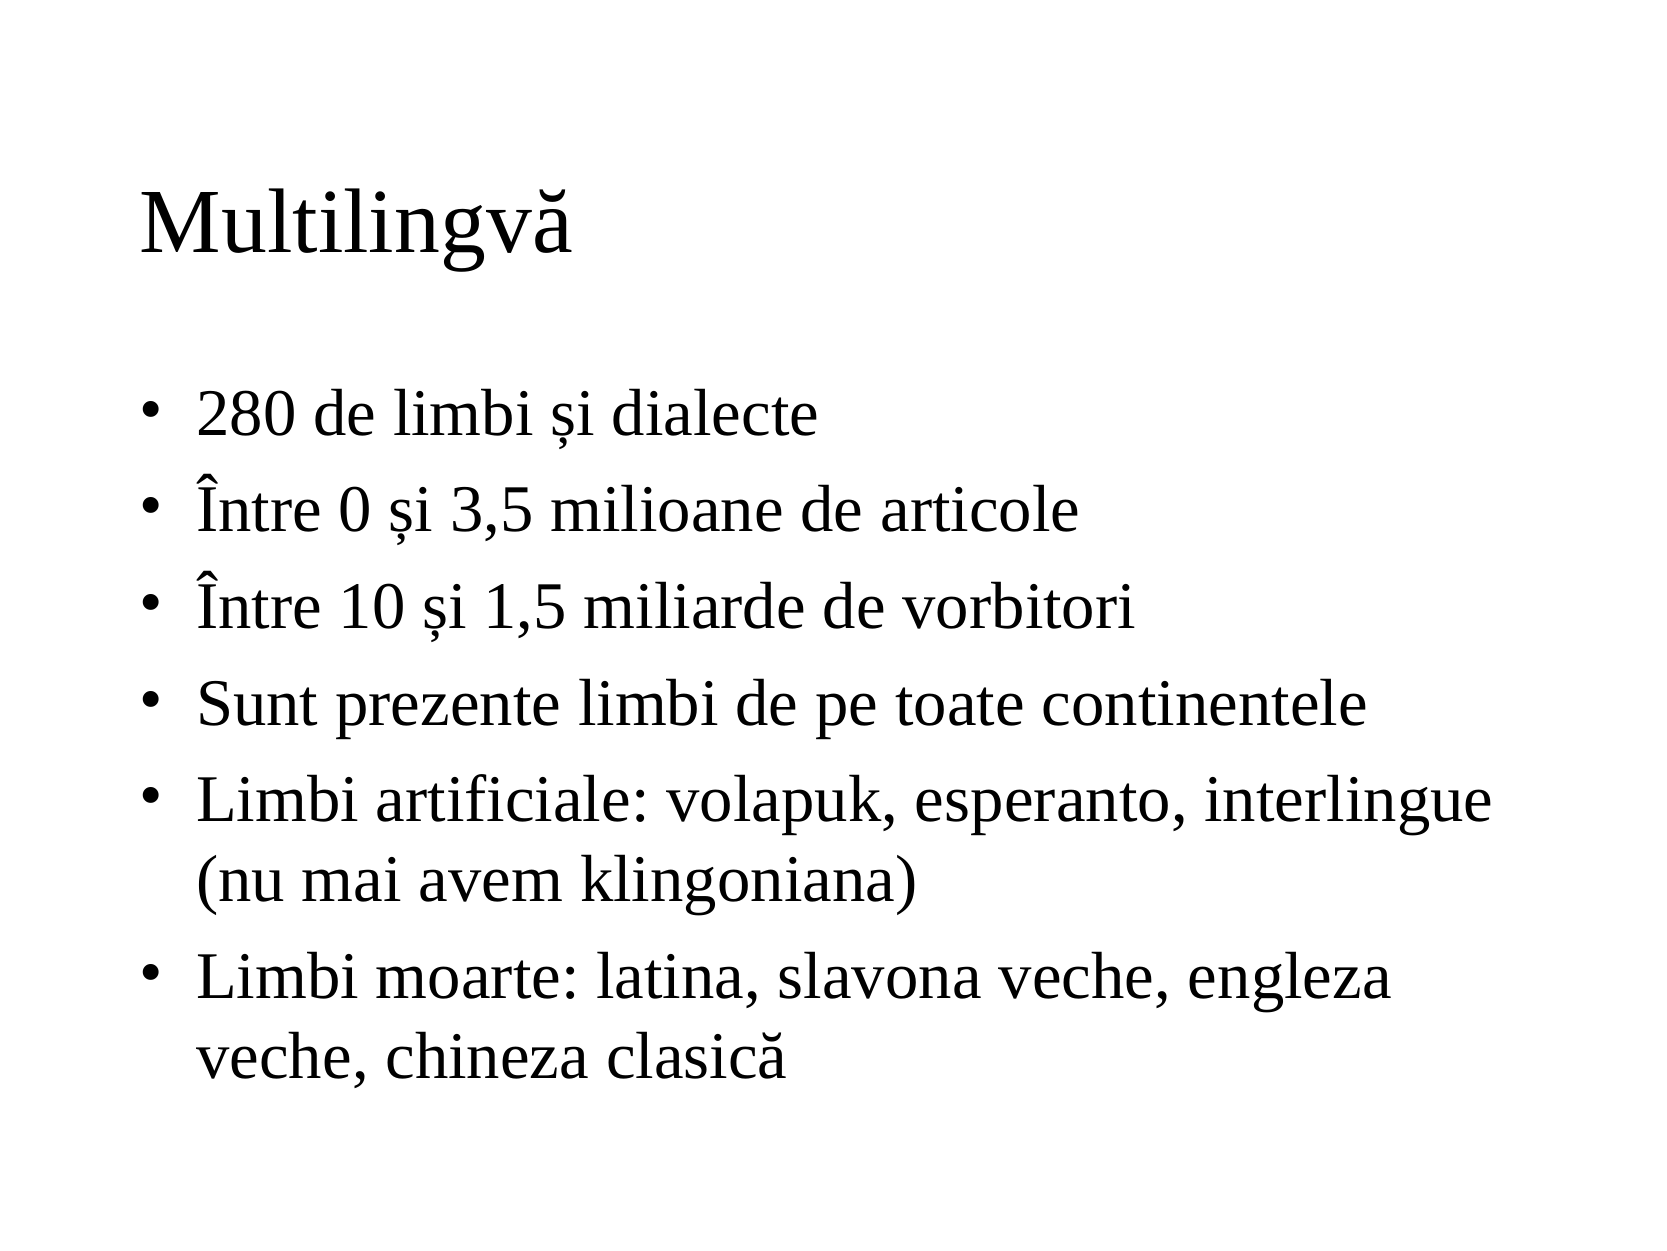

# Multilingvă
280 de limbi și dialecte
Între 0 și 3,5 milioane de articole
Între 10 și 1,5 miliarde de vorbitori
Sunt prezente limbi de pe toate continentele
Limbi artificiale: volapuk, esperanto, interlingue (nu mai avem klingoniana)
Limbi moarte: latina, slavona veche, engleza veche, chineza clasică